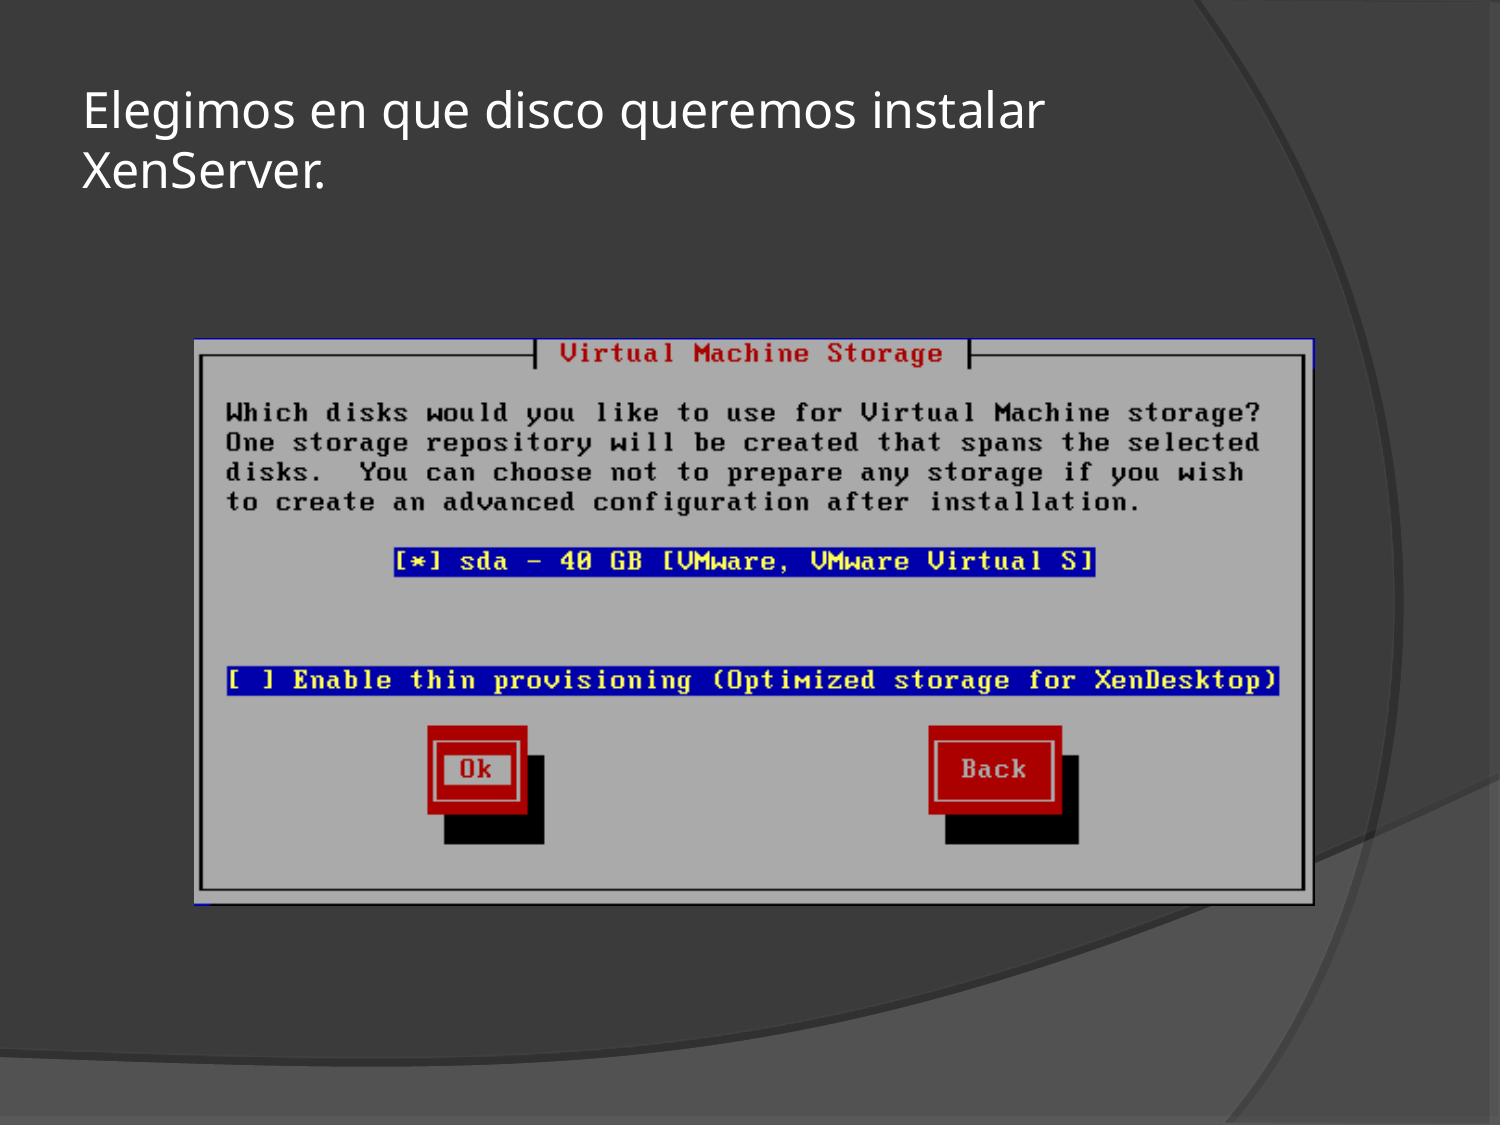

# Elegimos en que disco queremos instalar XenServer.